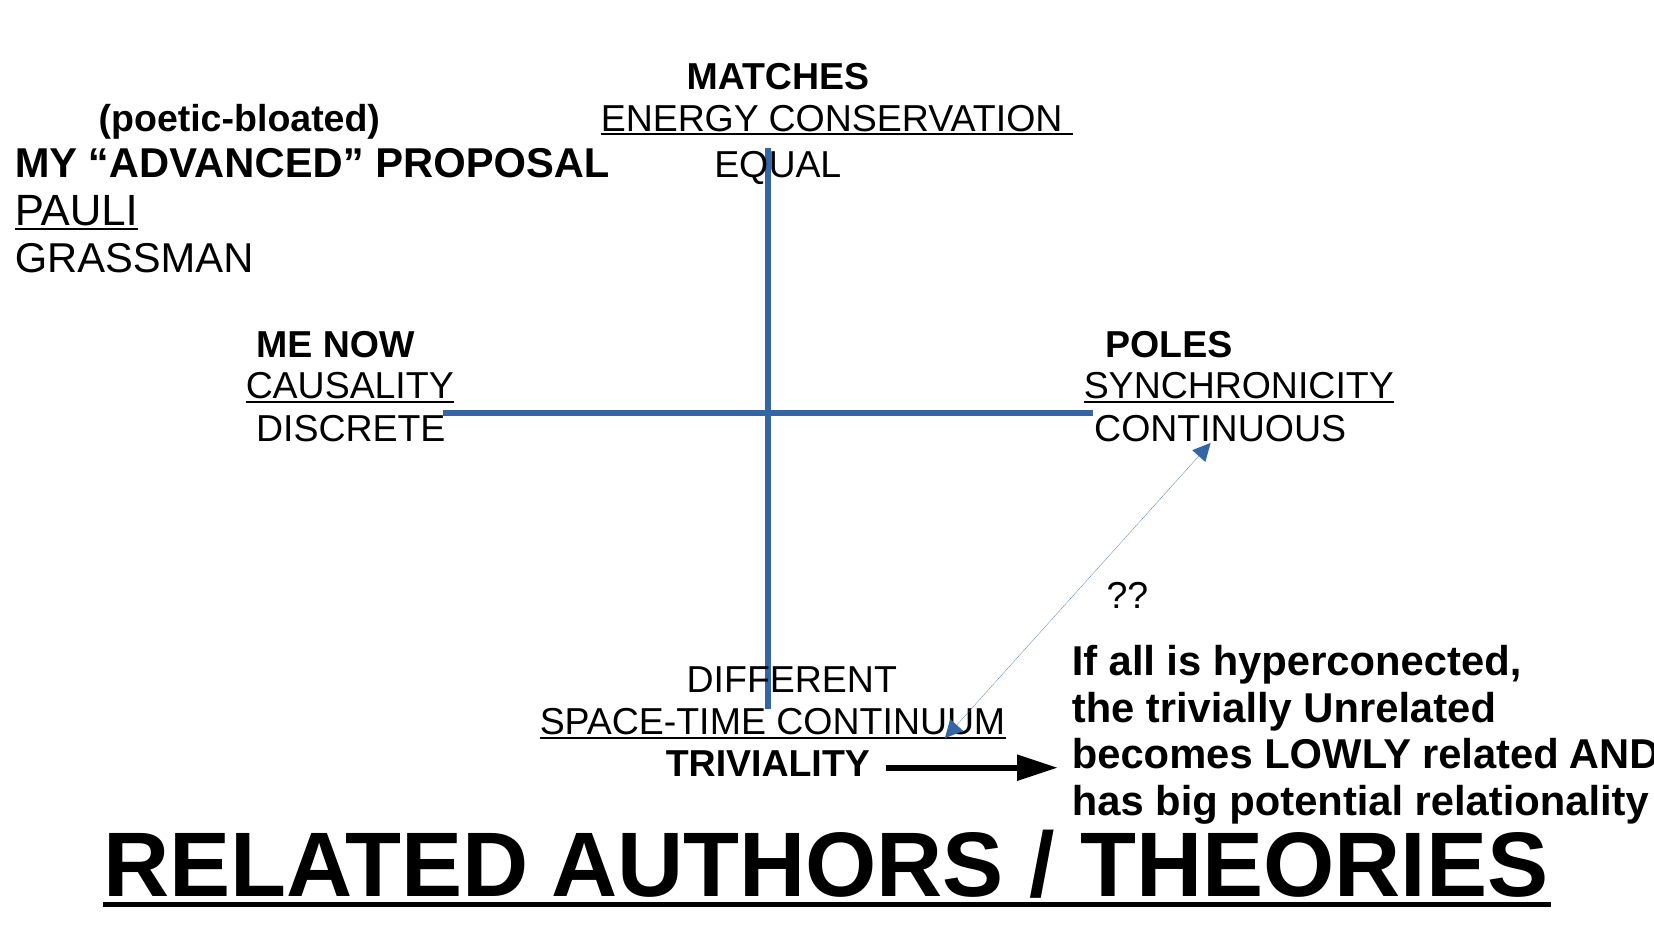

MATCHES
 (poetic-bloated) ENERGY CONSERVATION
MY “ADVANCED” PROPOSAL EQUAL
PAULI
GRASSMAN
 ME NOW POLES
 CAUSALITY SYNCHRONICITY
 DISCRETE CONTINUOUS
 ??
 DIFFERENT
 SPACE-TIME CONTINUUM
 TRIVIALITY
If all is hyperconected,
the trivially Unrelated
becomes LOWLY related AND
has big potential relationality
# RELATED AUTHORS / THEORIES